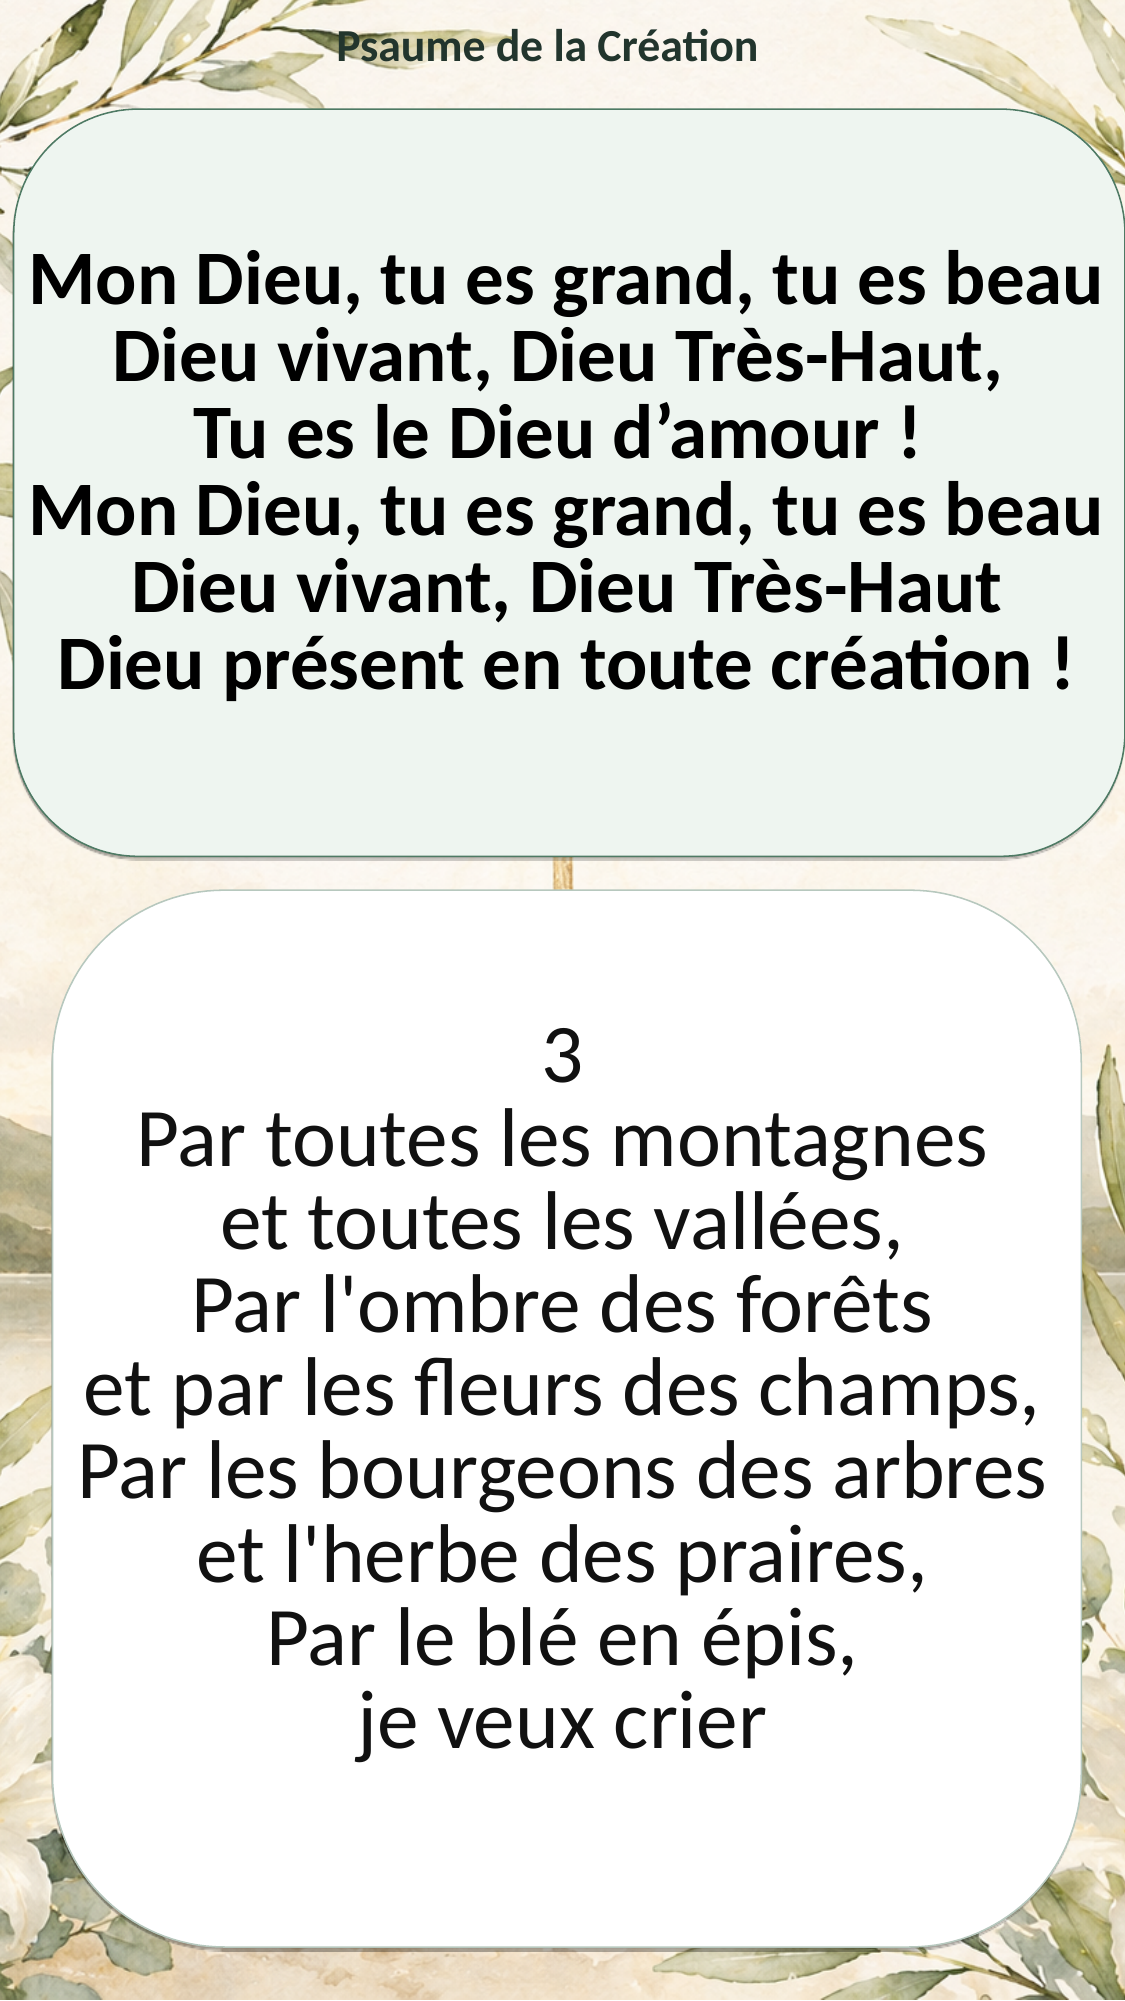

Psaume de la Création
Mon Dieu, tu es grand, tu es beau
Dieu vivant, Dieu Très-Haut,
Tu es le Dieu d’amour !
Mon Dieu, tu es grand, tu es beau Dieu vivant, Dieu Très-Haut
Dieu présent en toute création !
3
Par toutes les montagnes
et toutes les vallées,
Par l'ombre des forêts
et par les fleurs des champs,
Par les bourgeons des arbres
et l'herbe des praires,
Par le blé en épis,
je veux crier